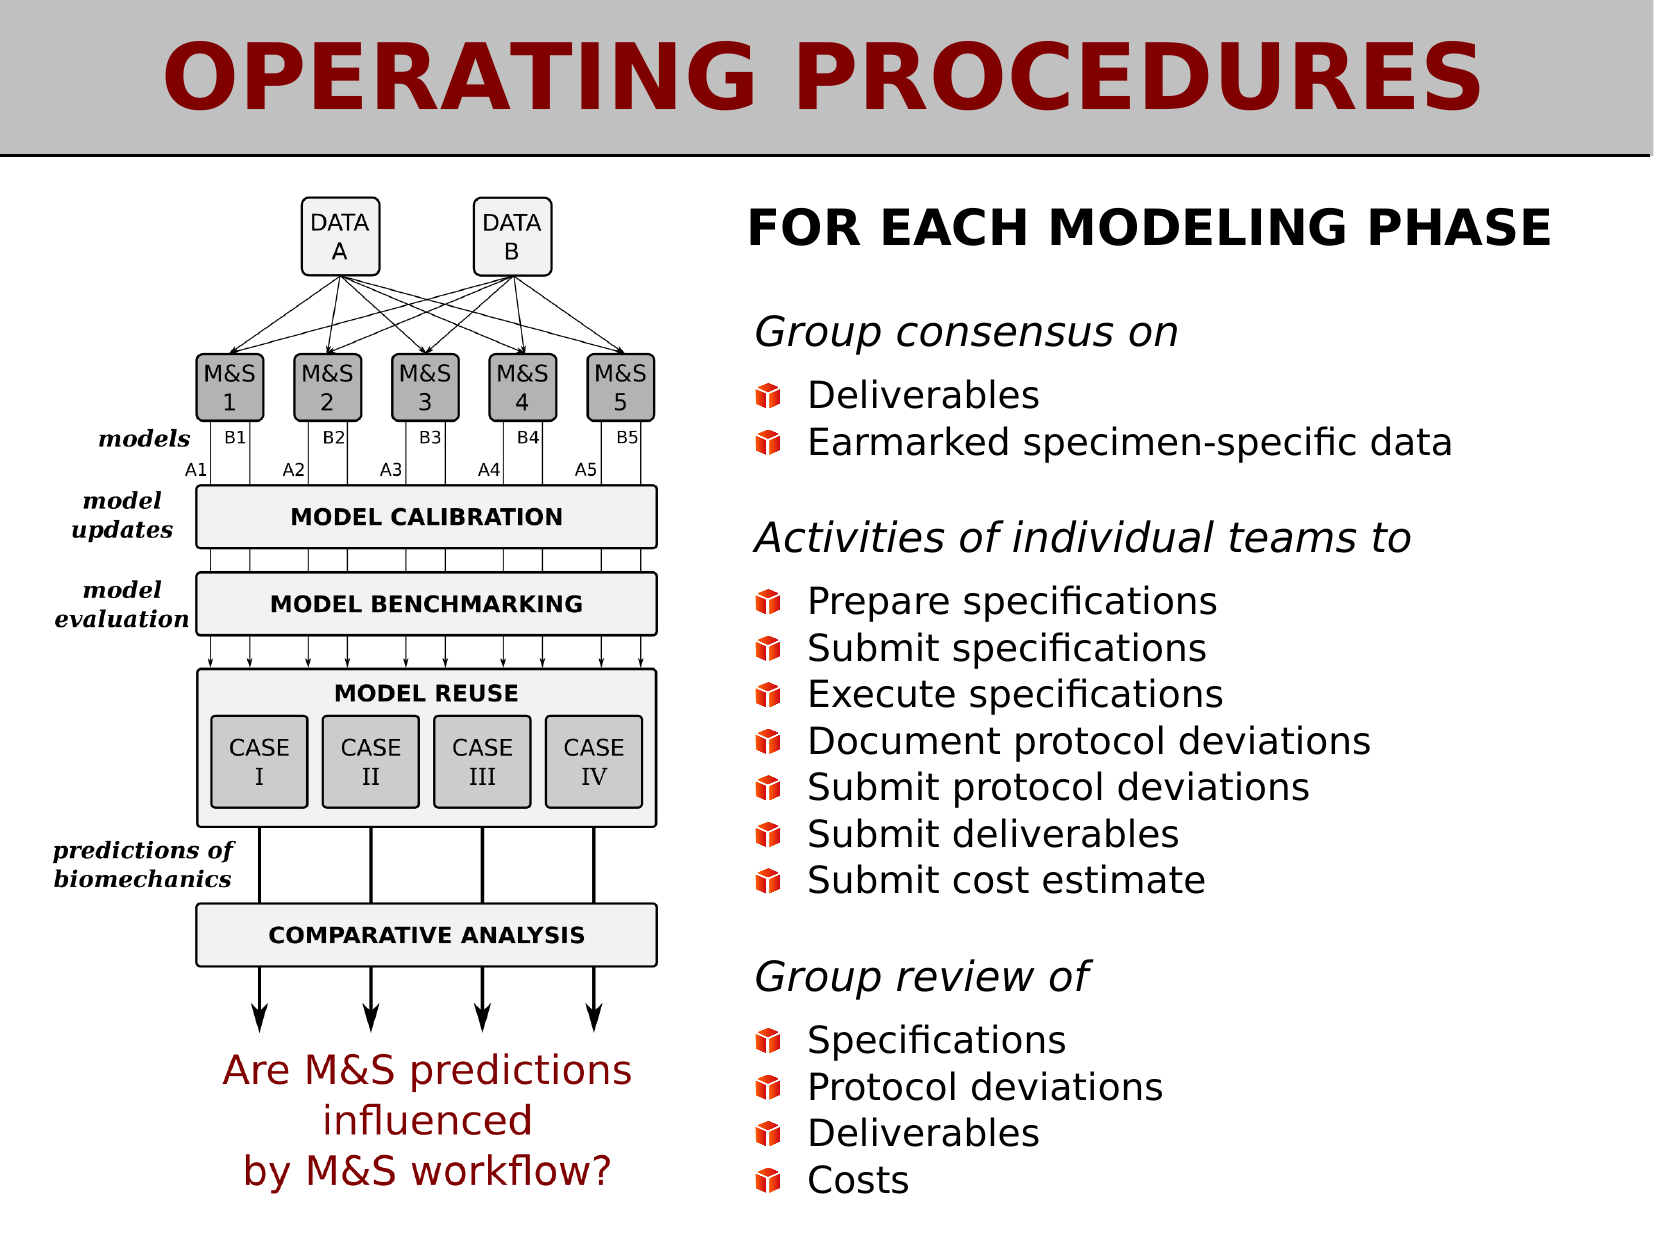

OPERATING PROCEDURES
FOR EACH MODELING PHASE
Group consensus on
Deliverables
Earmarked specimen-specific data
Activities of individual teams to
Prepare specifications
Submit specifications
Execute specifications
Document protocol deviations
Submit protocol deviations
Submit deliverables
Submit cost estimate
Group review of
Specifications
Protocol deviations
Deliverables
Costs